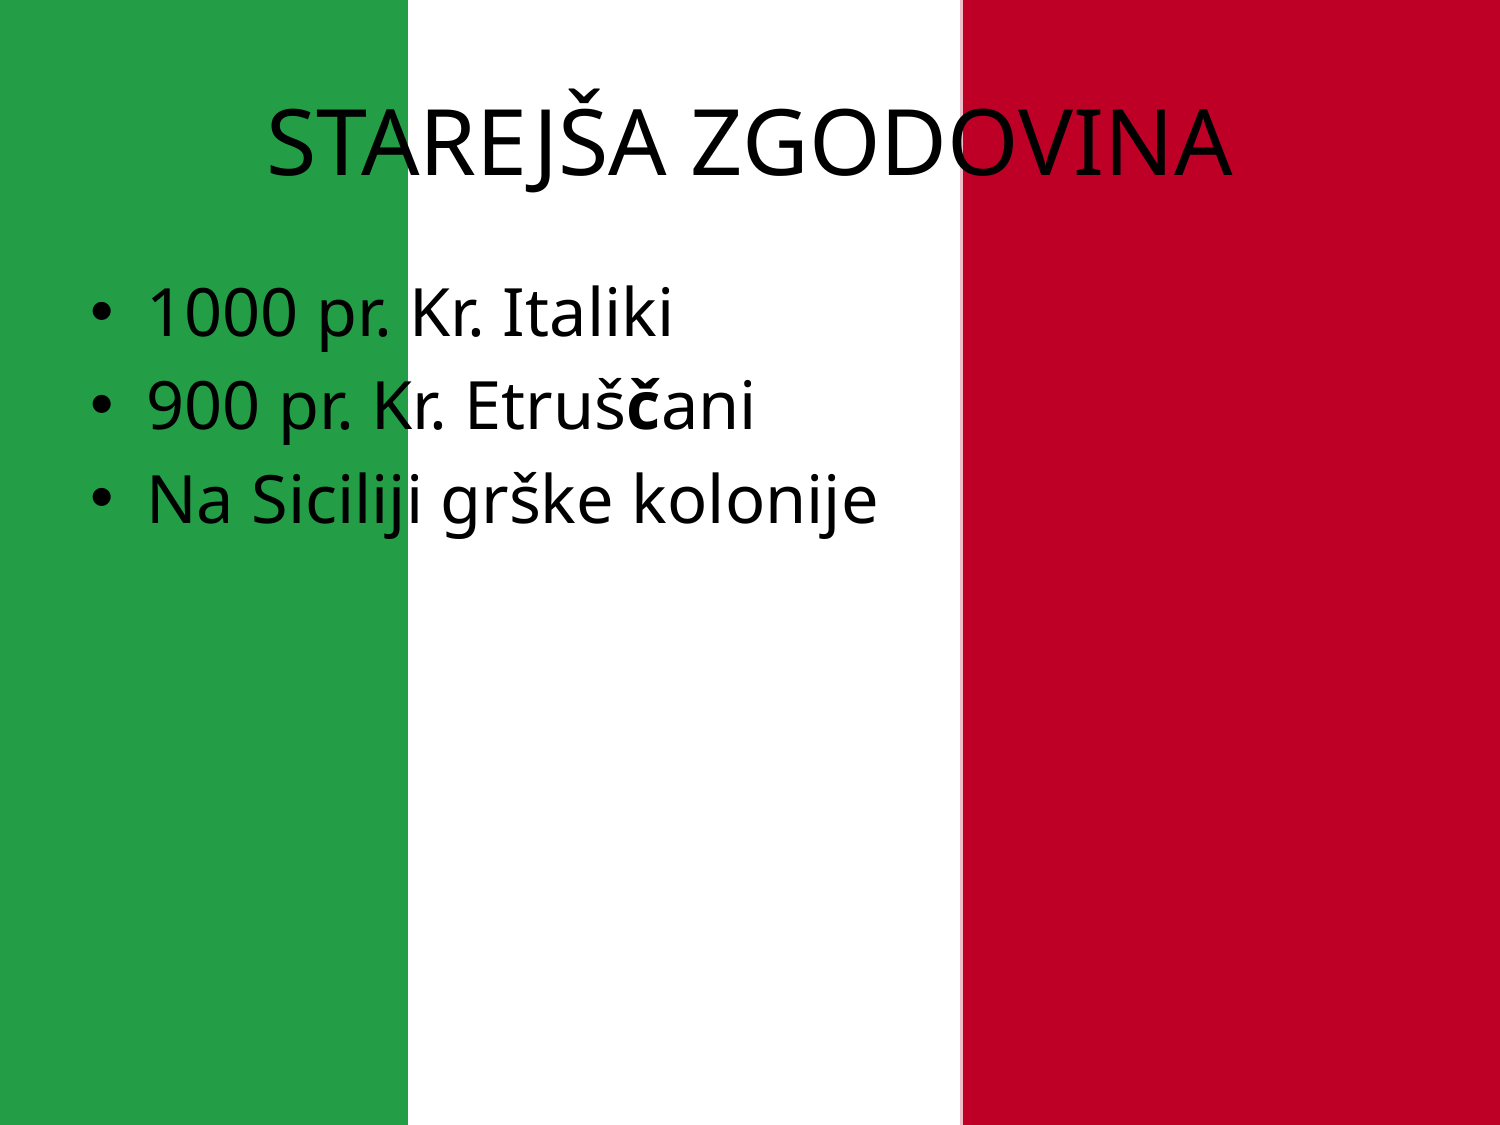

# STAREJŠA ZGODOVINA
1000 pr. Kr. Italiki
900 pr. Kr. Etruščani
Na Siciliji grške kolonije